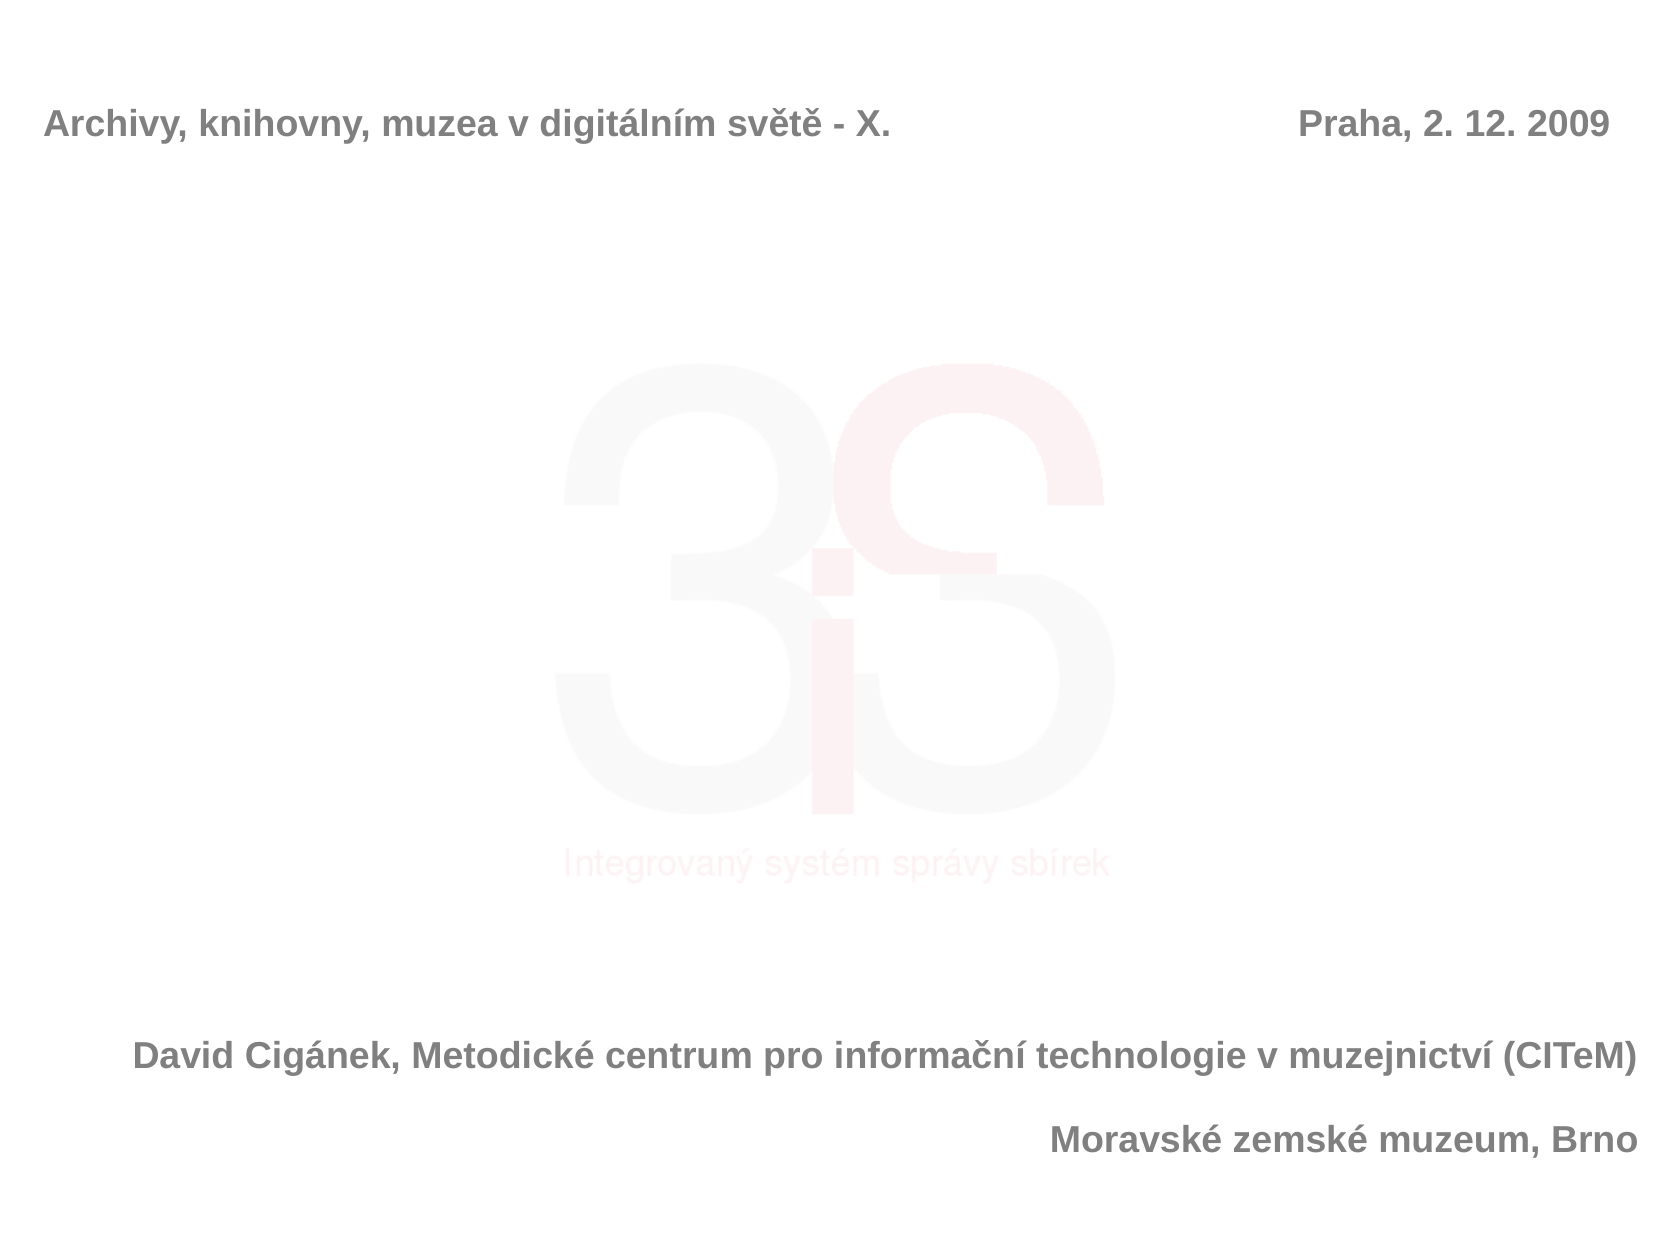

Archivy, knihovny, muzea v digitálním světě - X.						Praha, 2. 12. 2009
David Cigánek, Metodické centrum pro informační technologie v muzejnictví (CITeM)
Moravské zemské muzeum, Brno